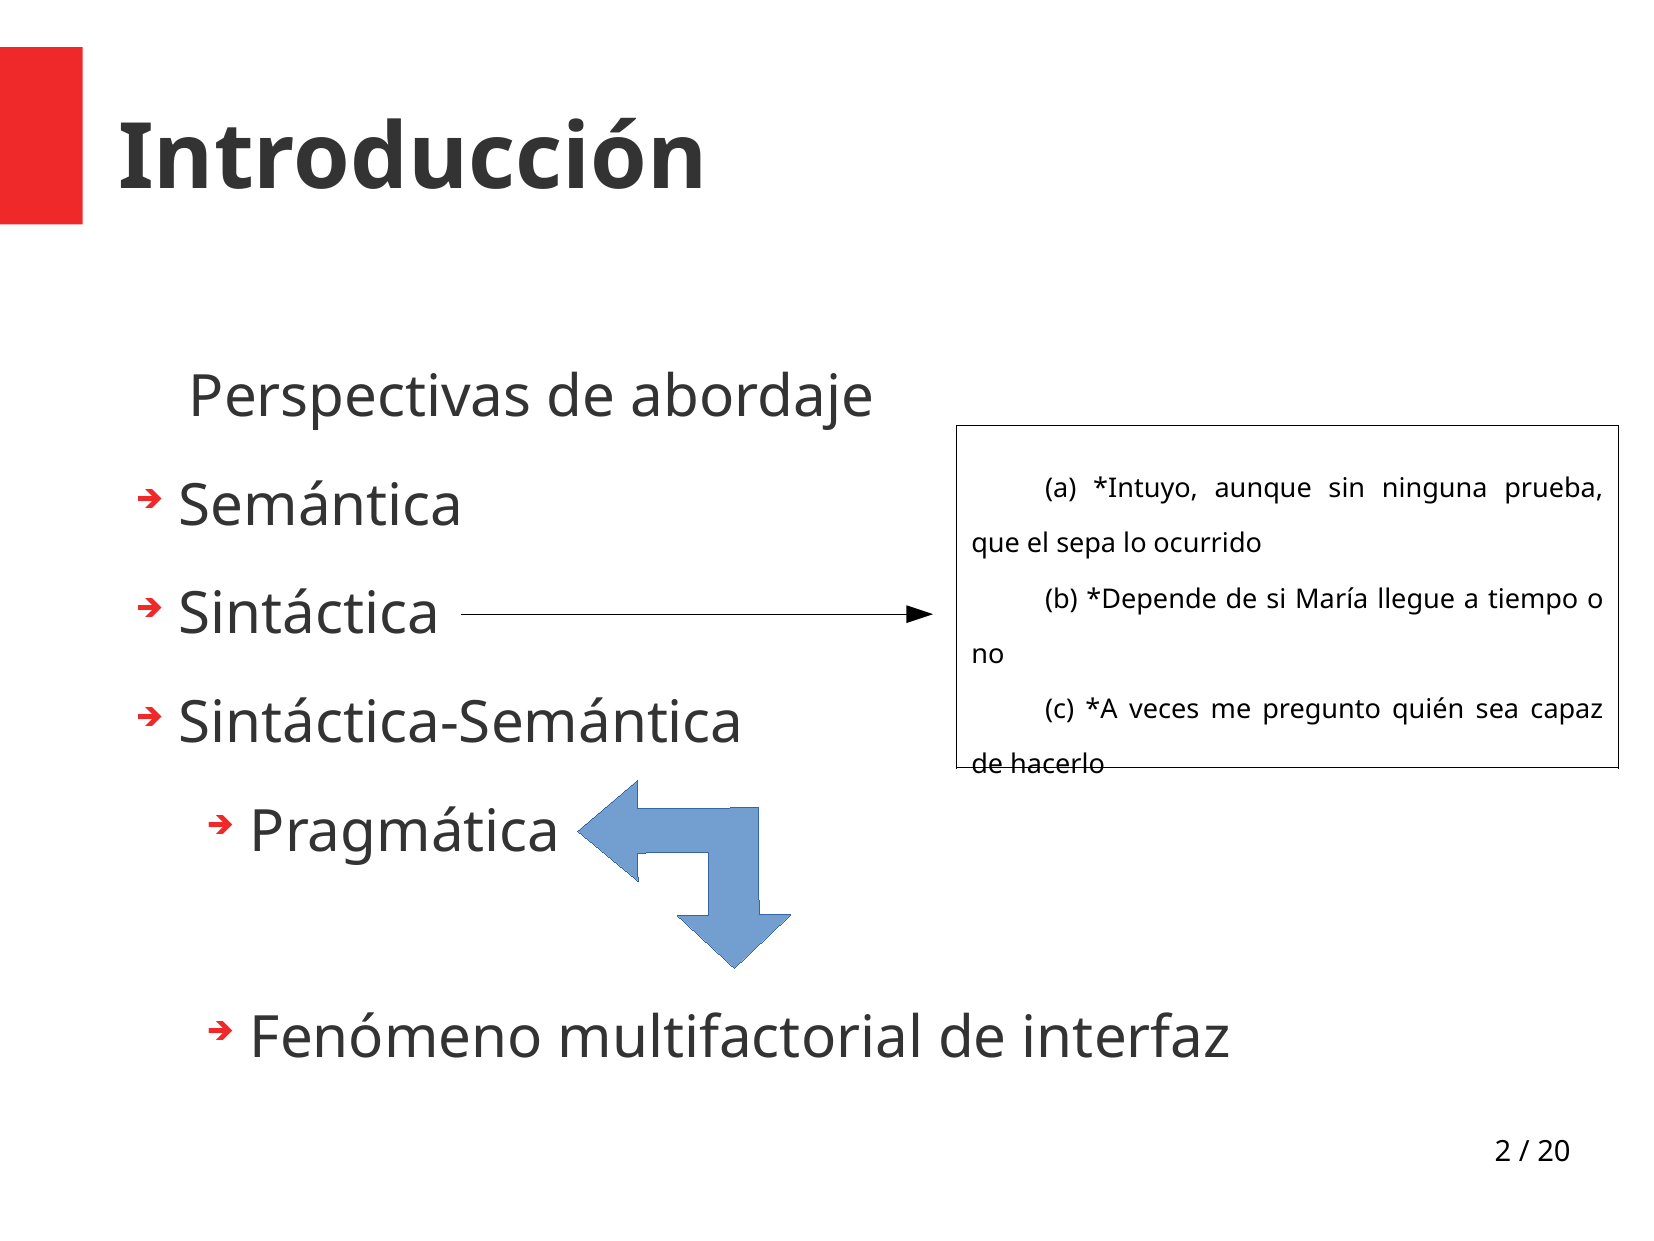

# Introducción
Perspectivas de abordaje
 Semántica
 Sintáctica
 Sintáctica-Semántica
 Pragmática
 Fenómeno multifactorial de interfaz
	(a) *Intuyo, aunque sin ninguna prueba, que el sepa lo ocurrido
	(b) *Depende de si María llegue a tiempo o no
	(c) *A veces me pregunto quién sea capaz de hacerlo
2